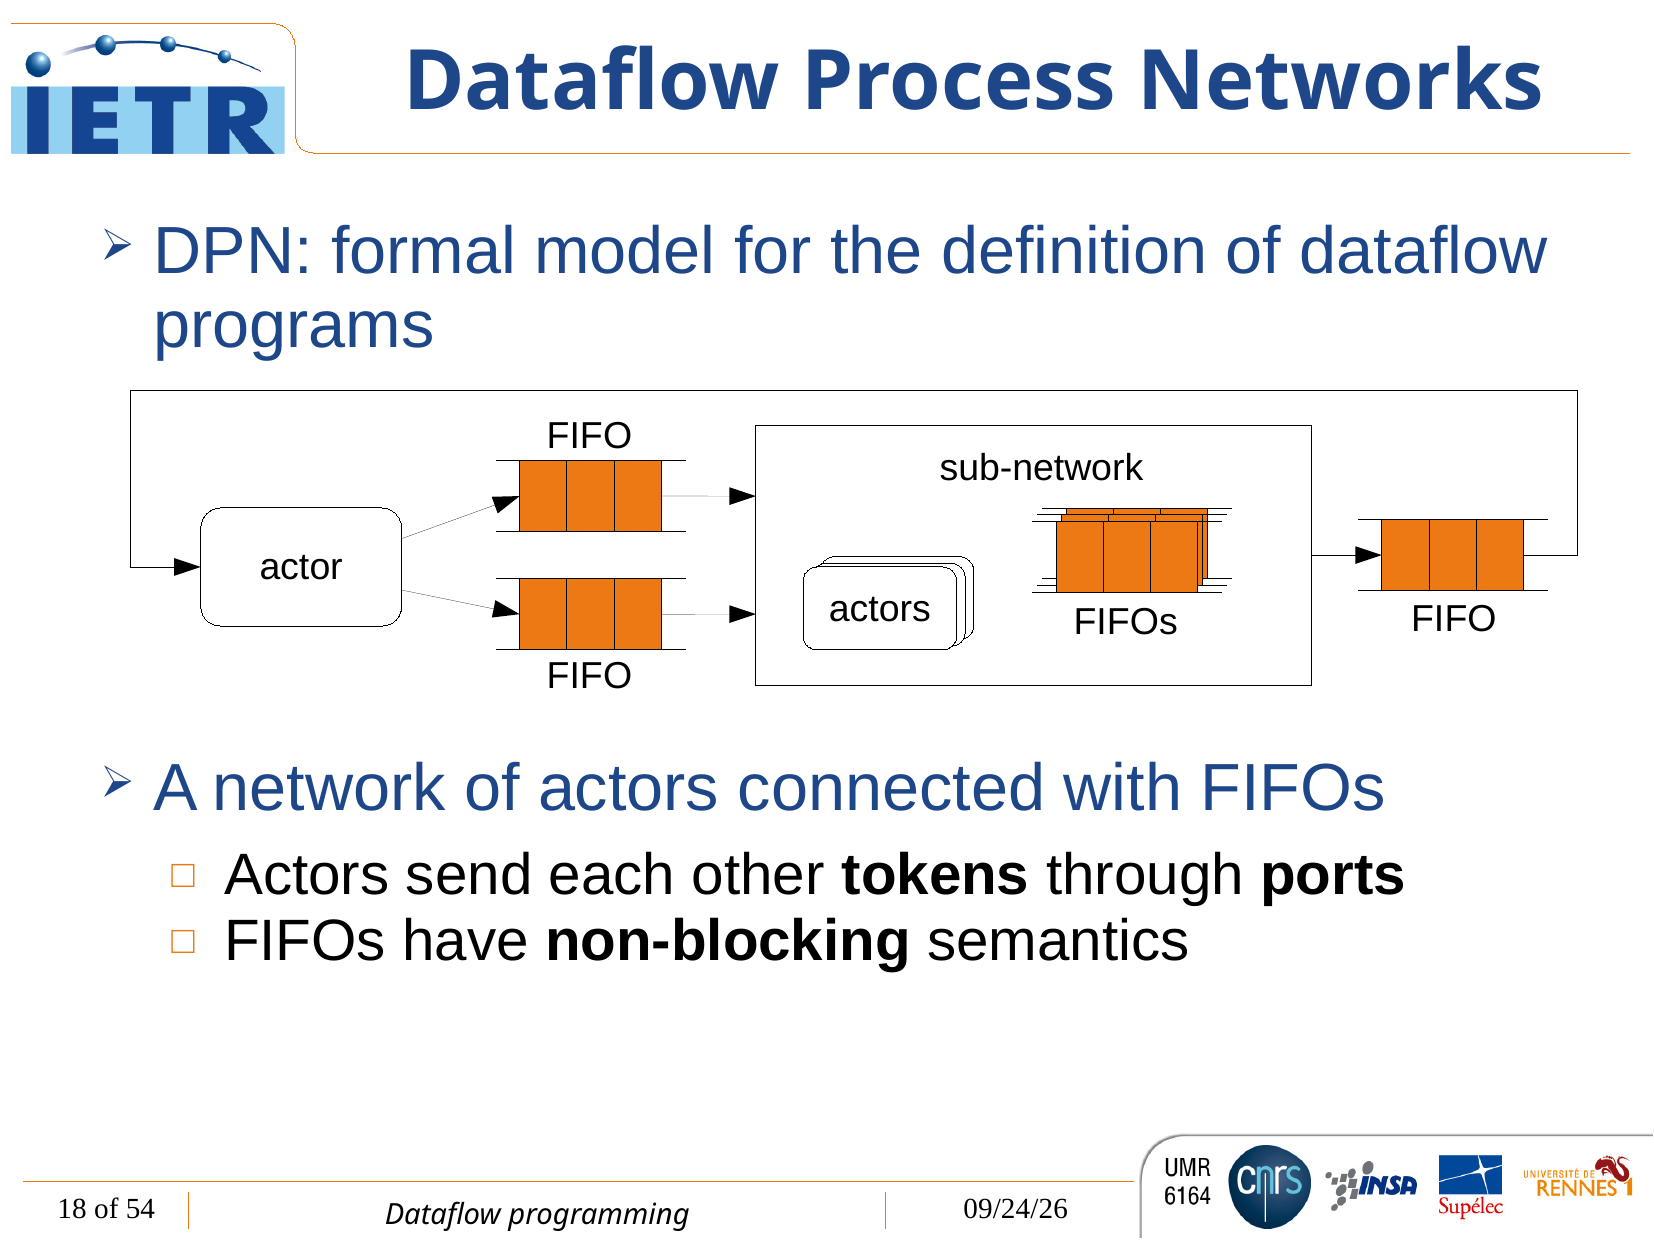

# Dataflow Process Networks
DPN: formal model for the definition of dataflow programs
A network of actors connected with FIFOs
Actors send each other tokens through ports
FIFOs have non-blocking semantics
FIFO
sub-network
actor
actors
FIFO
FIFOs
FIFO
18
Dataflow programming